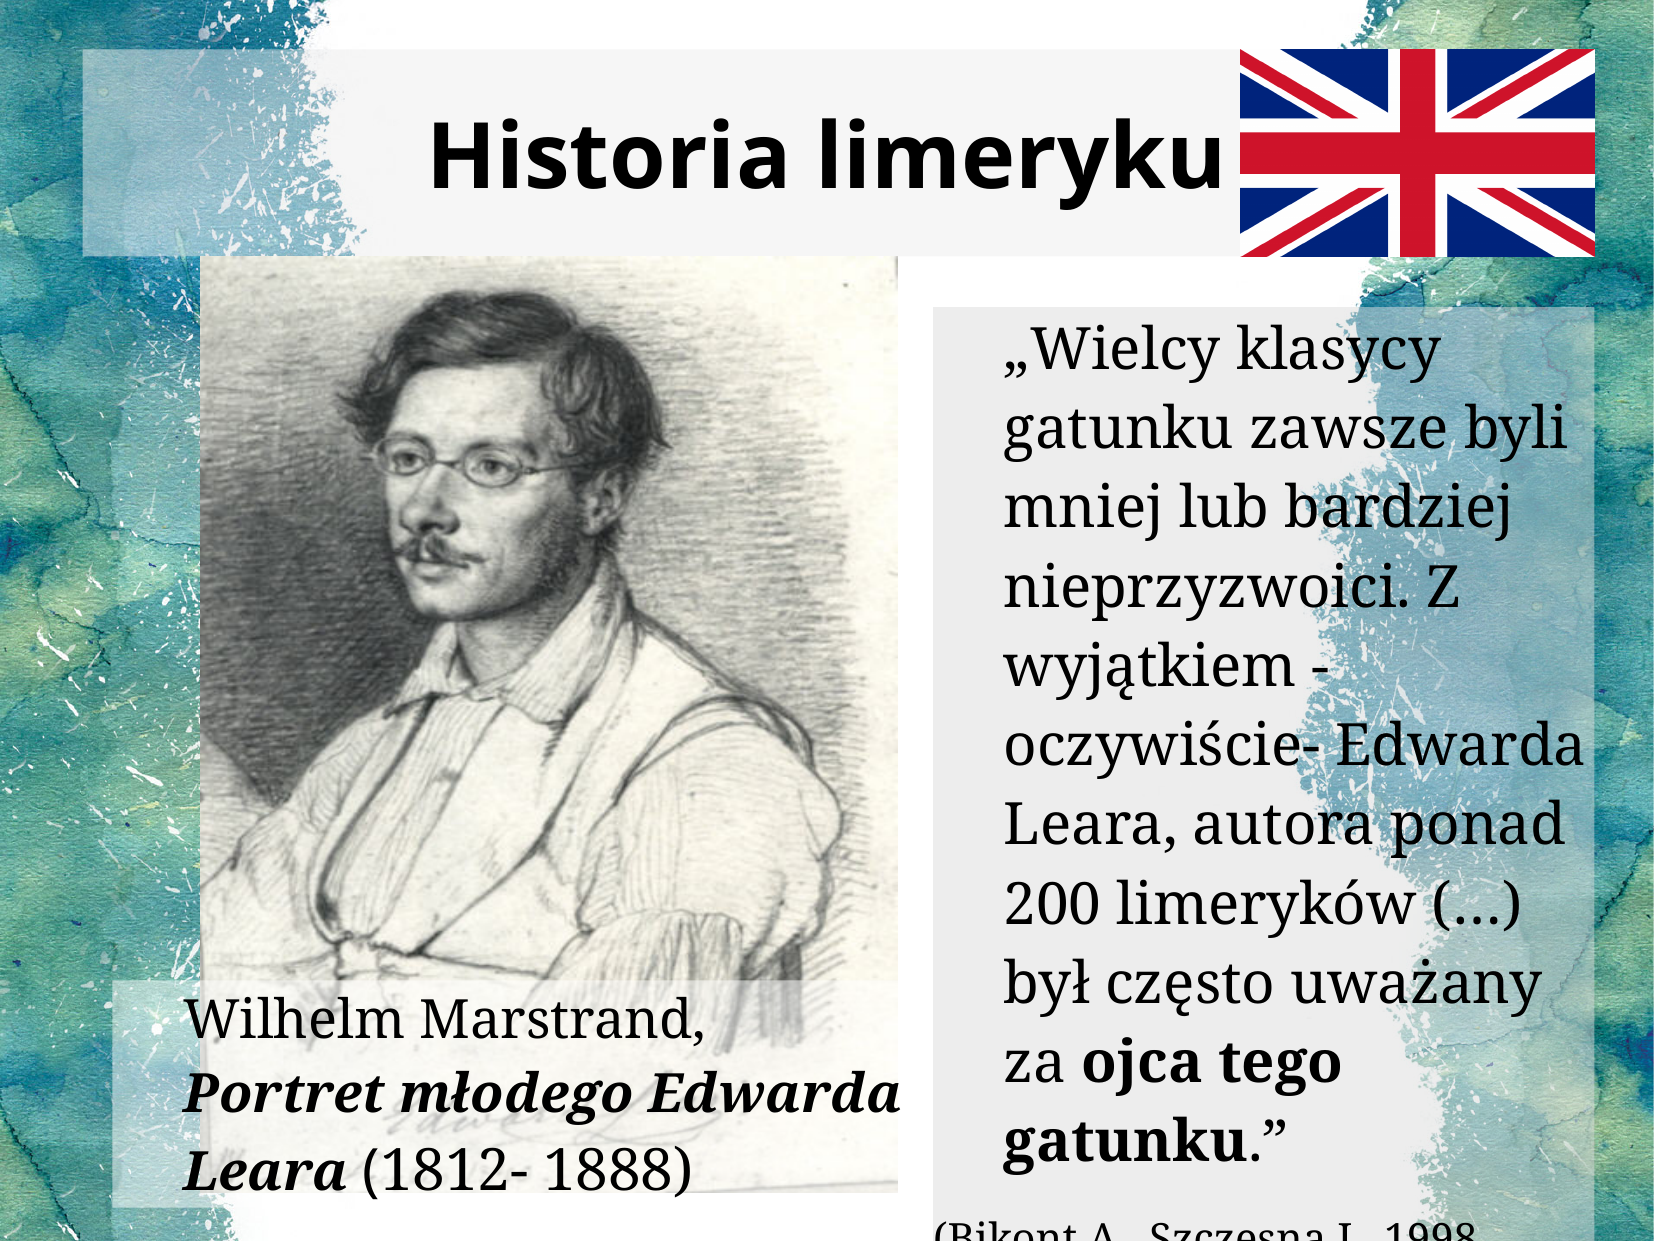

# Historia limeryku
„Wielcy klasycy gatunku zawsze byli mniej lub bardziej nieprzyzwoici. Z wyjątkiem -oczywiście- Edwarda Leara, autora ponad 200 limeryków (…) był często uważany za ojca tego gatunku.”
(Bikont A., Szczęsna J., 1998, Limeryki, czyli o plugawości i promienistych szczytach nonsensu)
Wilhelm Marstrand, Portret młodego Edwarda Leara (1812- 1888)